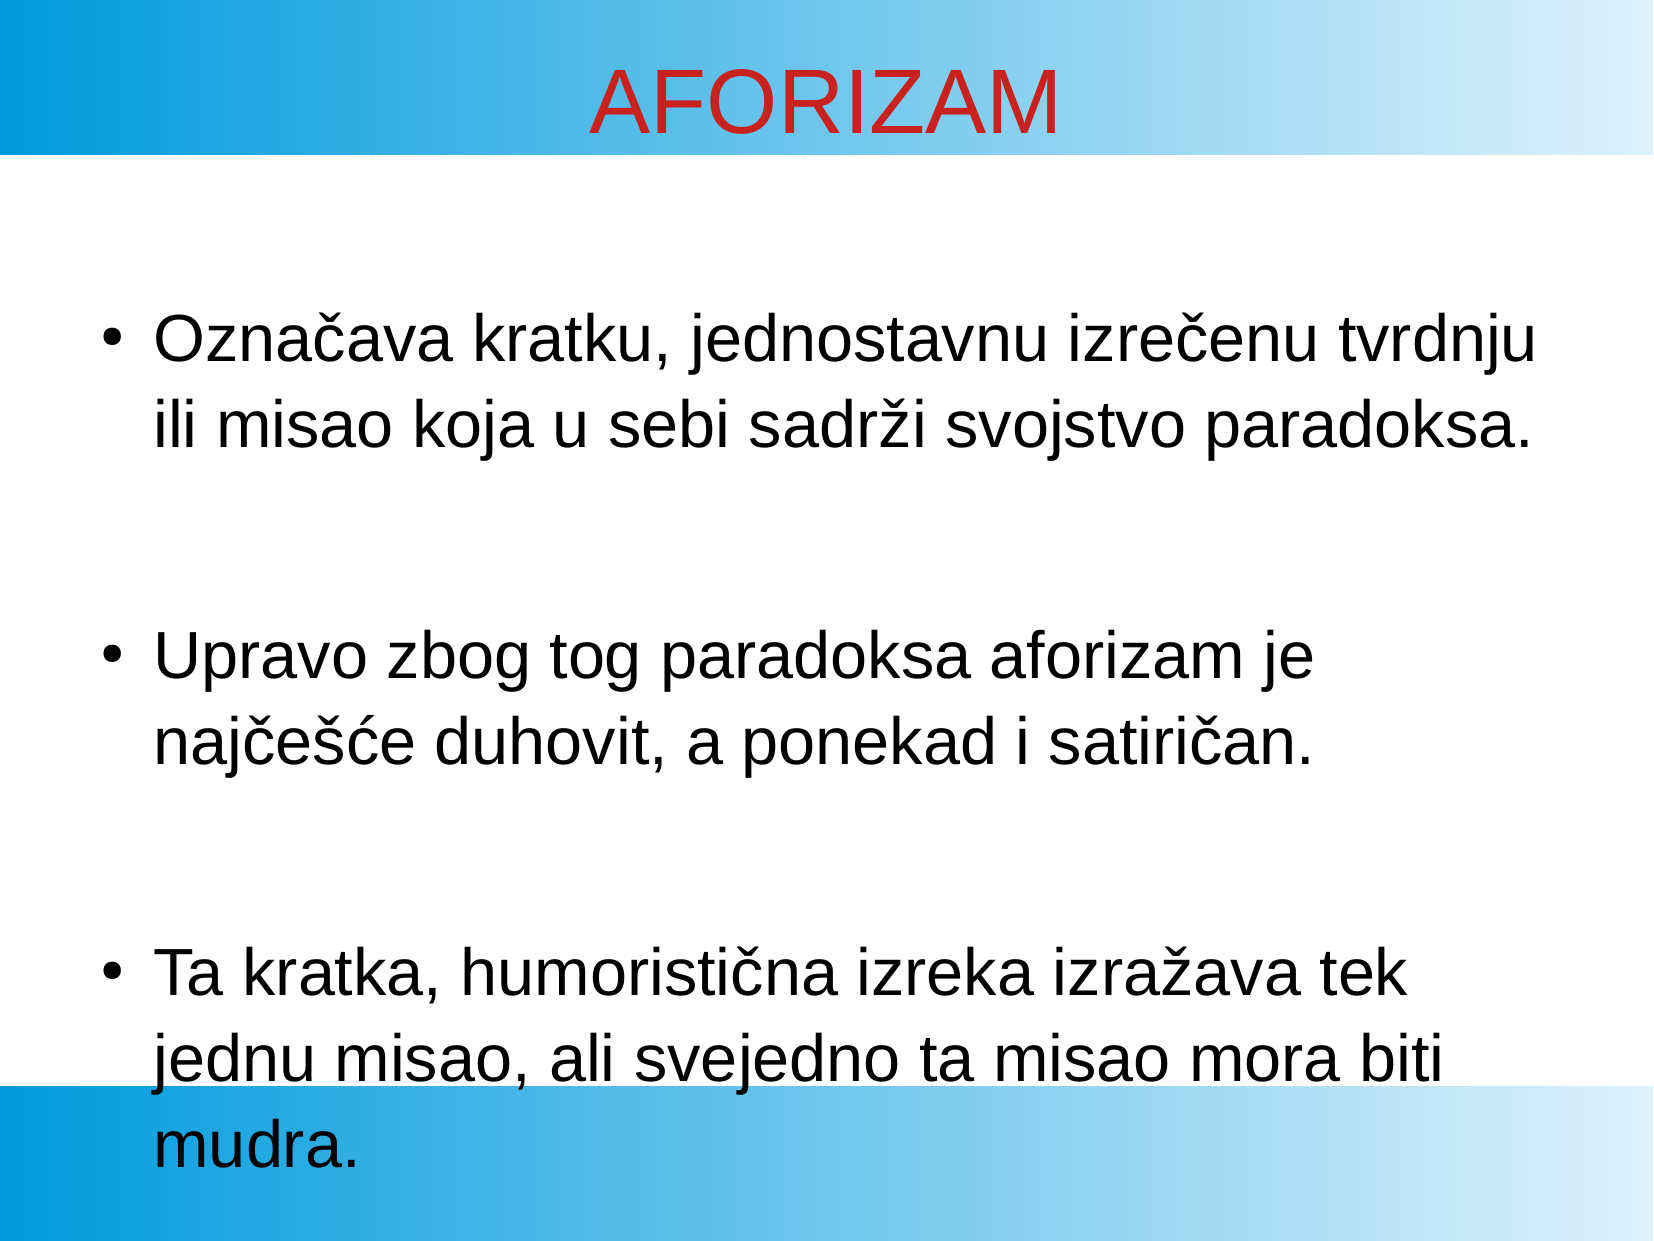

# AFORIZAM
Označava kratku, jednostavnu izrečenu tvrdnju ili misao koja u sebi sadrži svojstvo paradoksa.
Upravo zbog tog paradoksa aforizam je najčešće duhovit, a ponekad i satiričan.
Ta kratka, humoristična izreka izražava tek jednu misao, ali svejedno ta misao mora biti mudra.